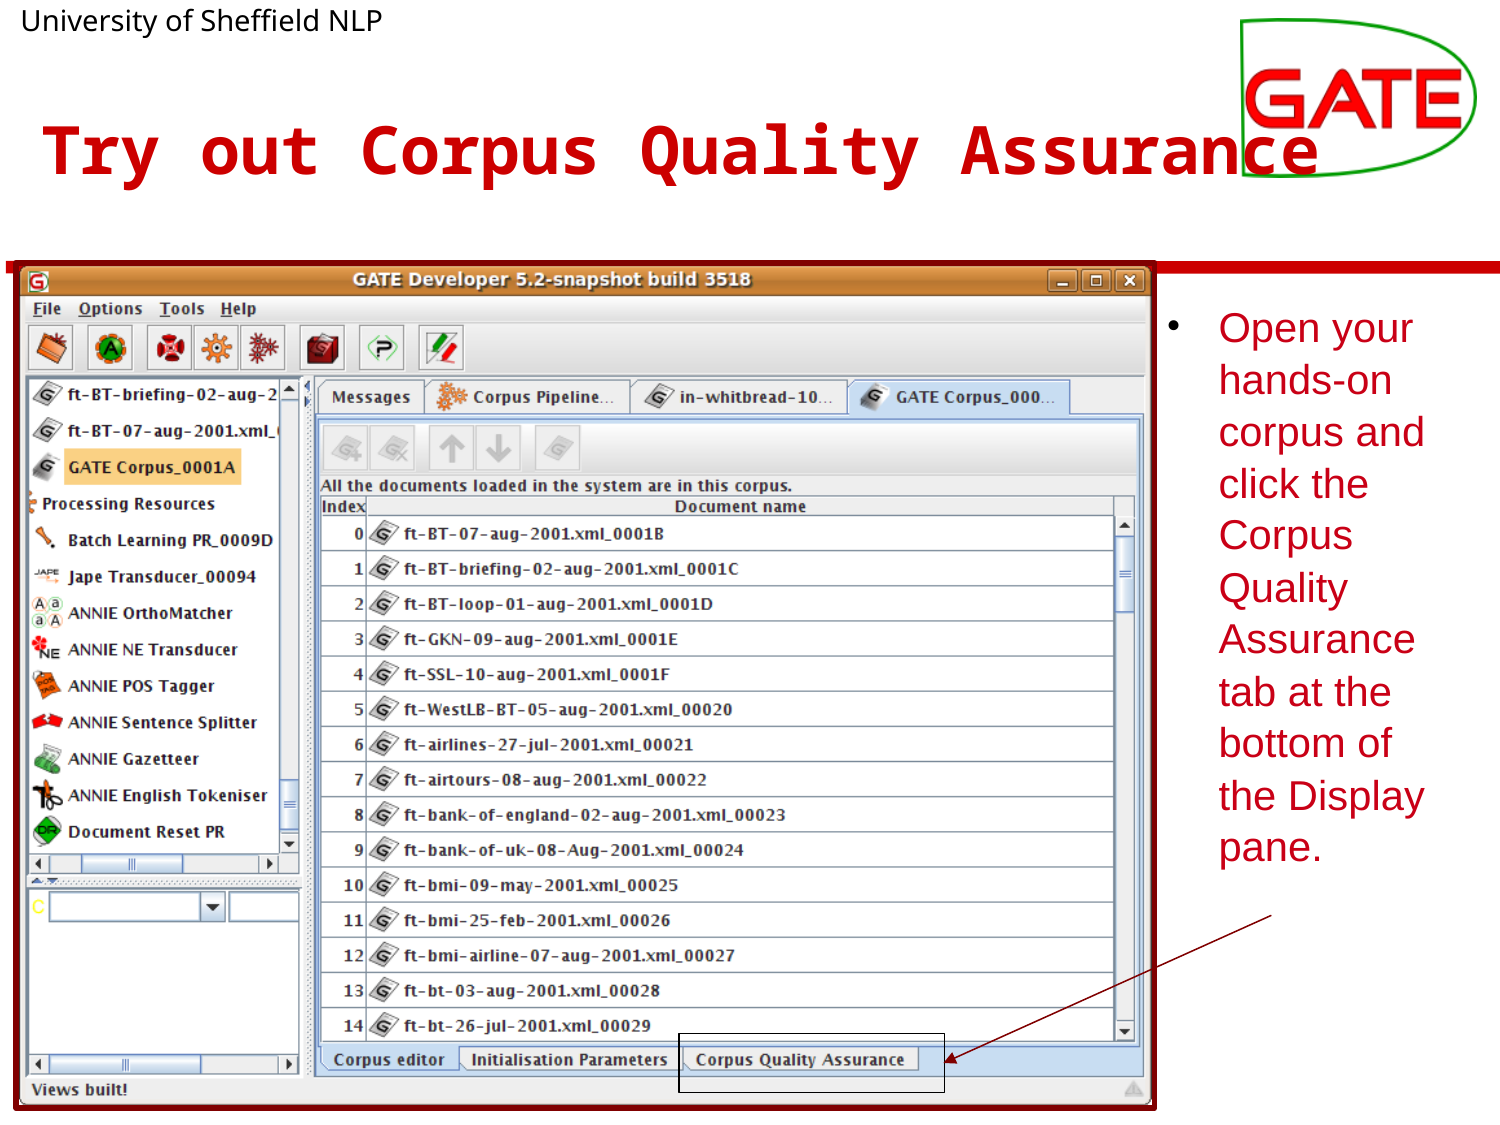

Try out Corpus Quality Assurance
Open your hands-on corpus and click the Corpus Quality Assurance tab at the bottom of the Display pane.